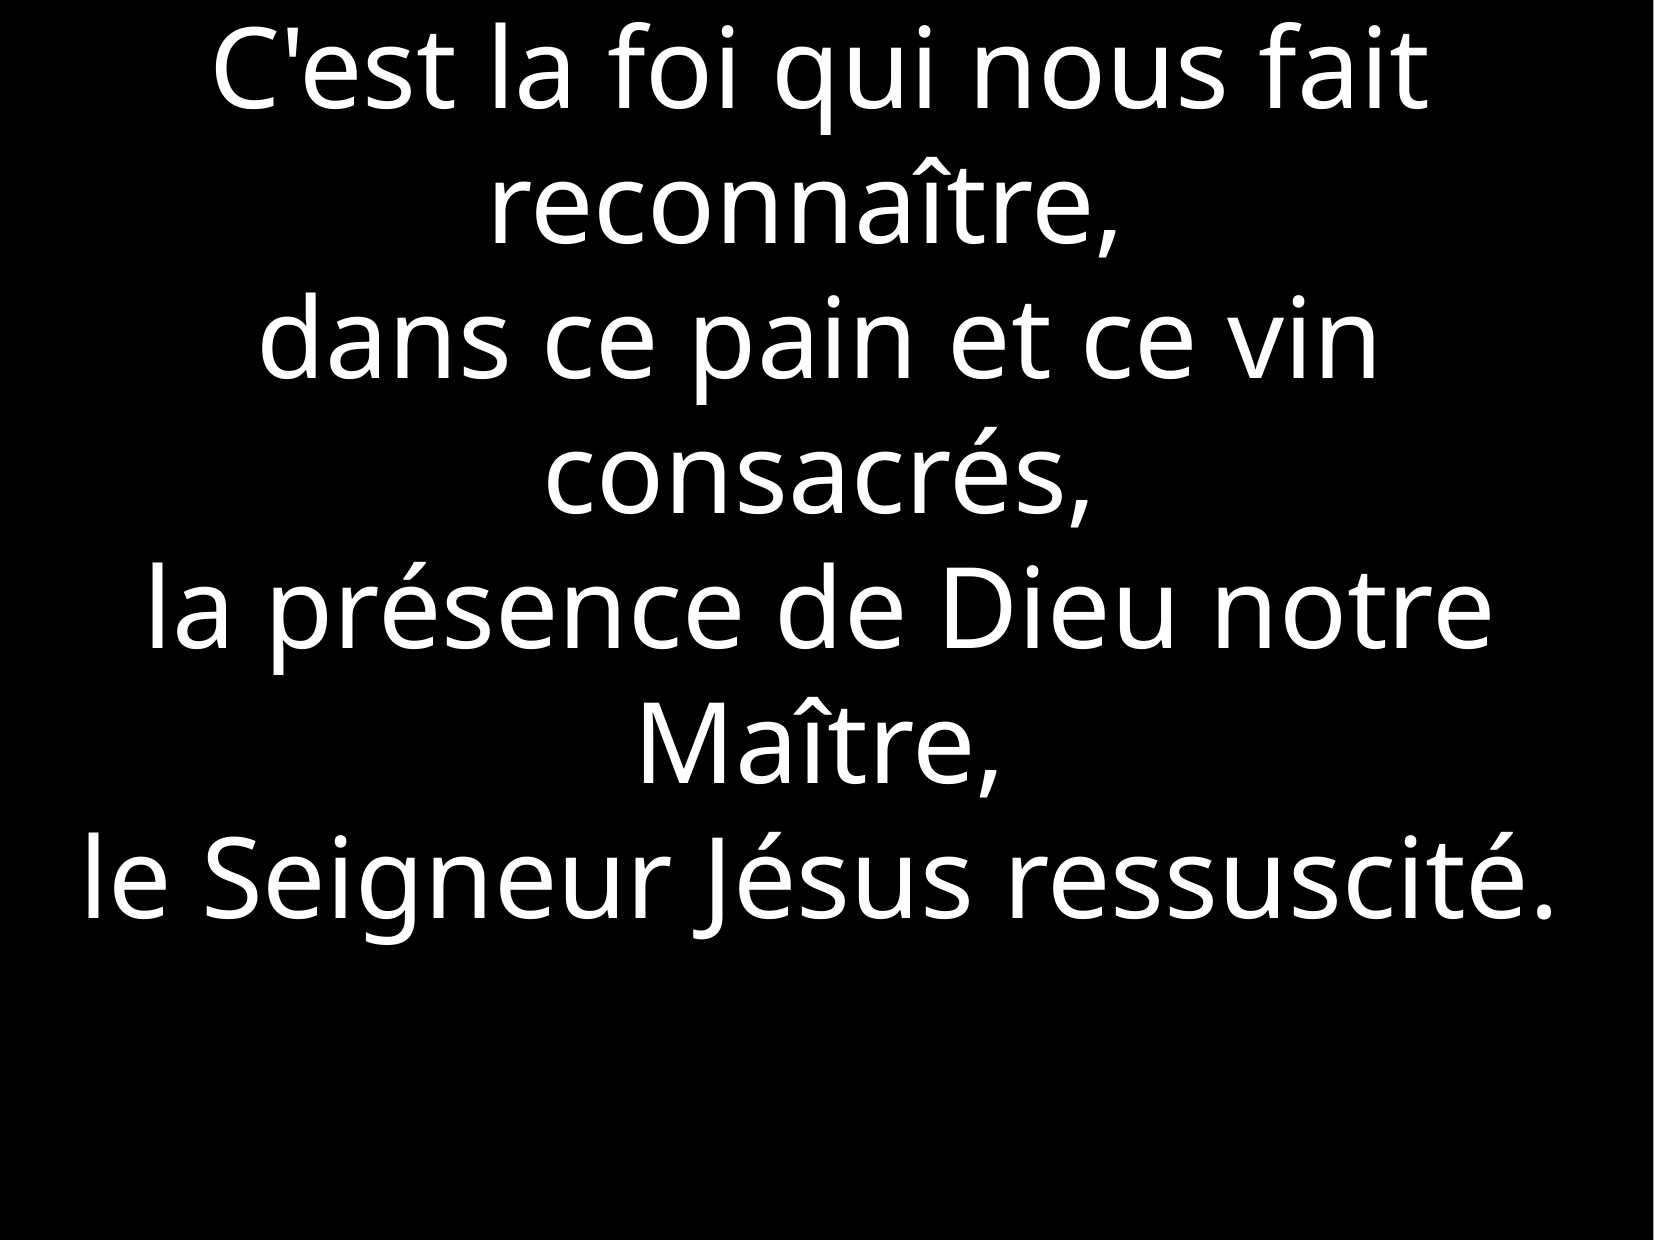

# C'est la foi qui nous fait reconnaître,
dans ce pain et ce vin consacrés,
la présence de Dieu notre Maître,
le Seigneur Jésus ressuscité.